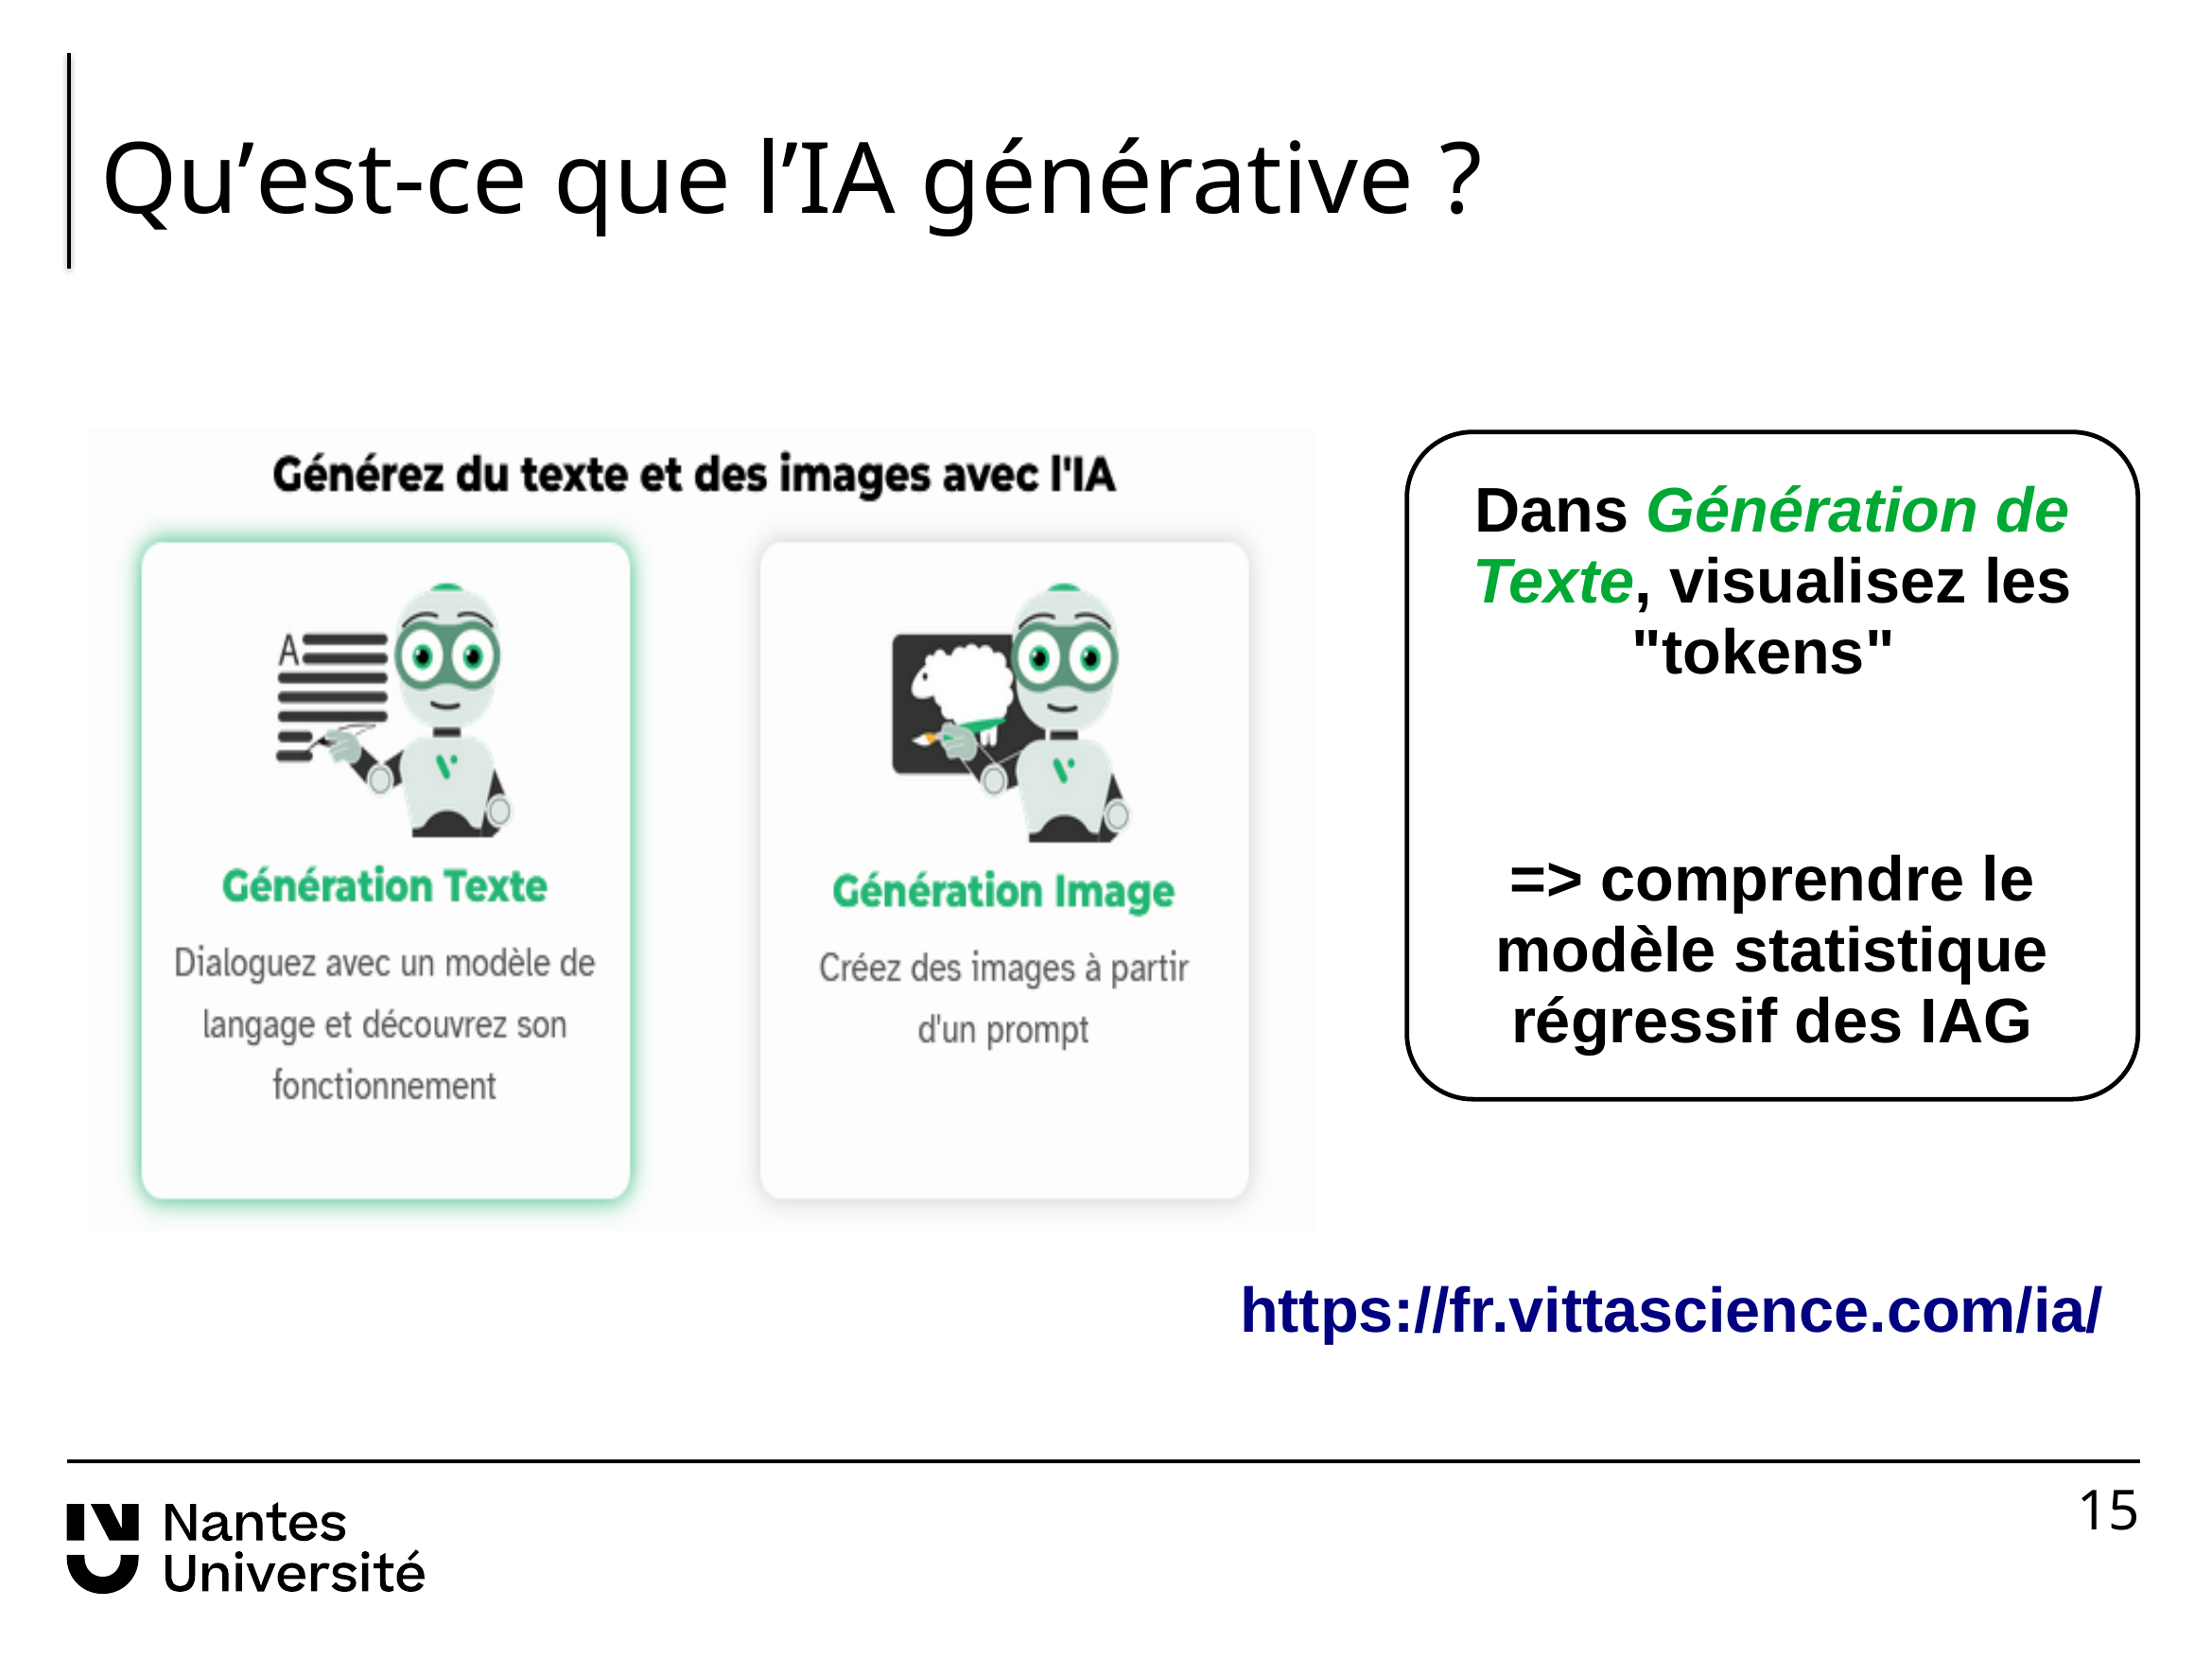

# Quʼest-ce que lʼIA générative ?
Dans Génération de Texte, visualisez les "tokens"
=> comprendre le modèle statistique régressif des IAG
https://fr.vittascience.com/ia/